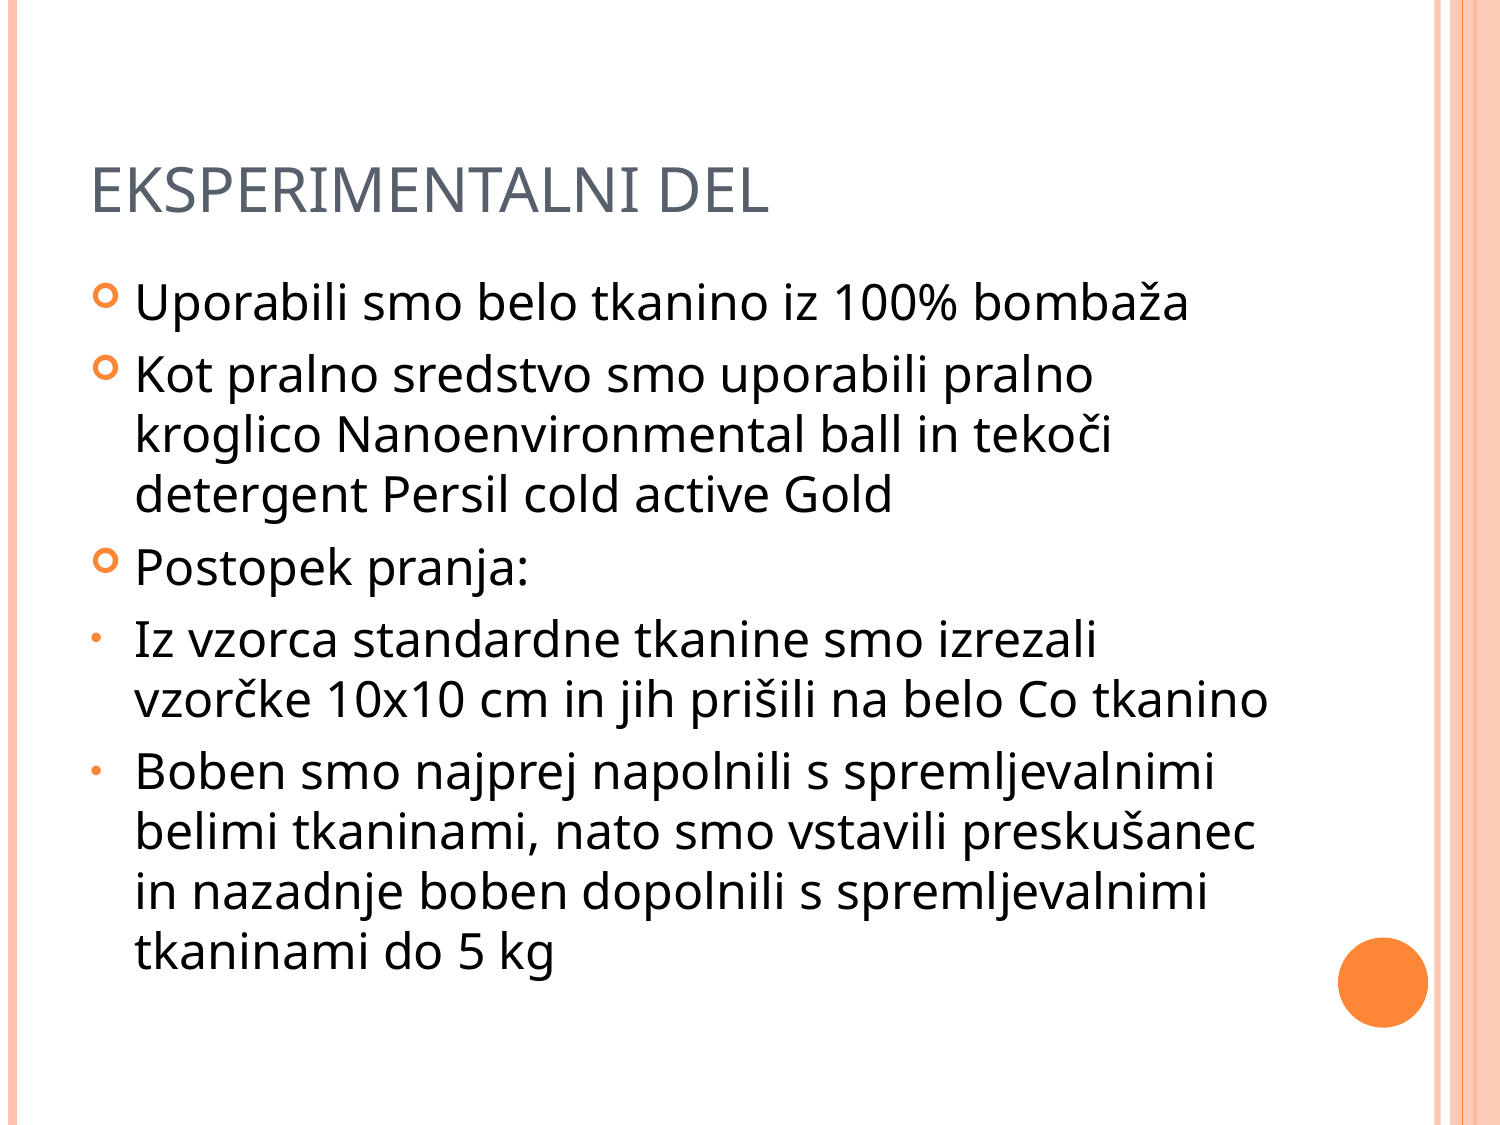

# EKSPERIMENTALNI DEL
Uporabili smo belo tkanino iz 100% bombaža
Kot pralno sredstvo smo uporabili pralno kroglico Nanoenvironmental ball in tekoči detergent Persil cold active Gold
Postopek pranja:
Iz vzorca standardne tkanine smo izrezali vzorčke 10x10 cm in jih prišili na belo Co tkanino
Boben smo najprej napolnili s spremljevalnimi belimi tkaninami, nato smo vstavili preskušanec in nazadnje boben dopolnili s spremljevalnimi tkaninami do 5 kg